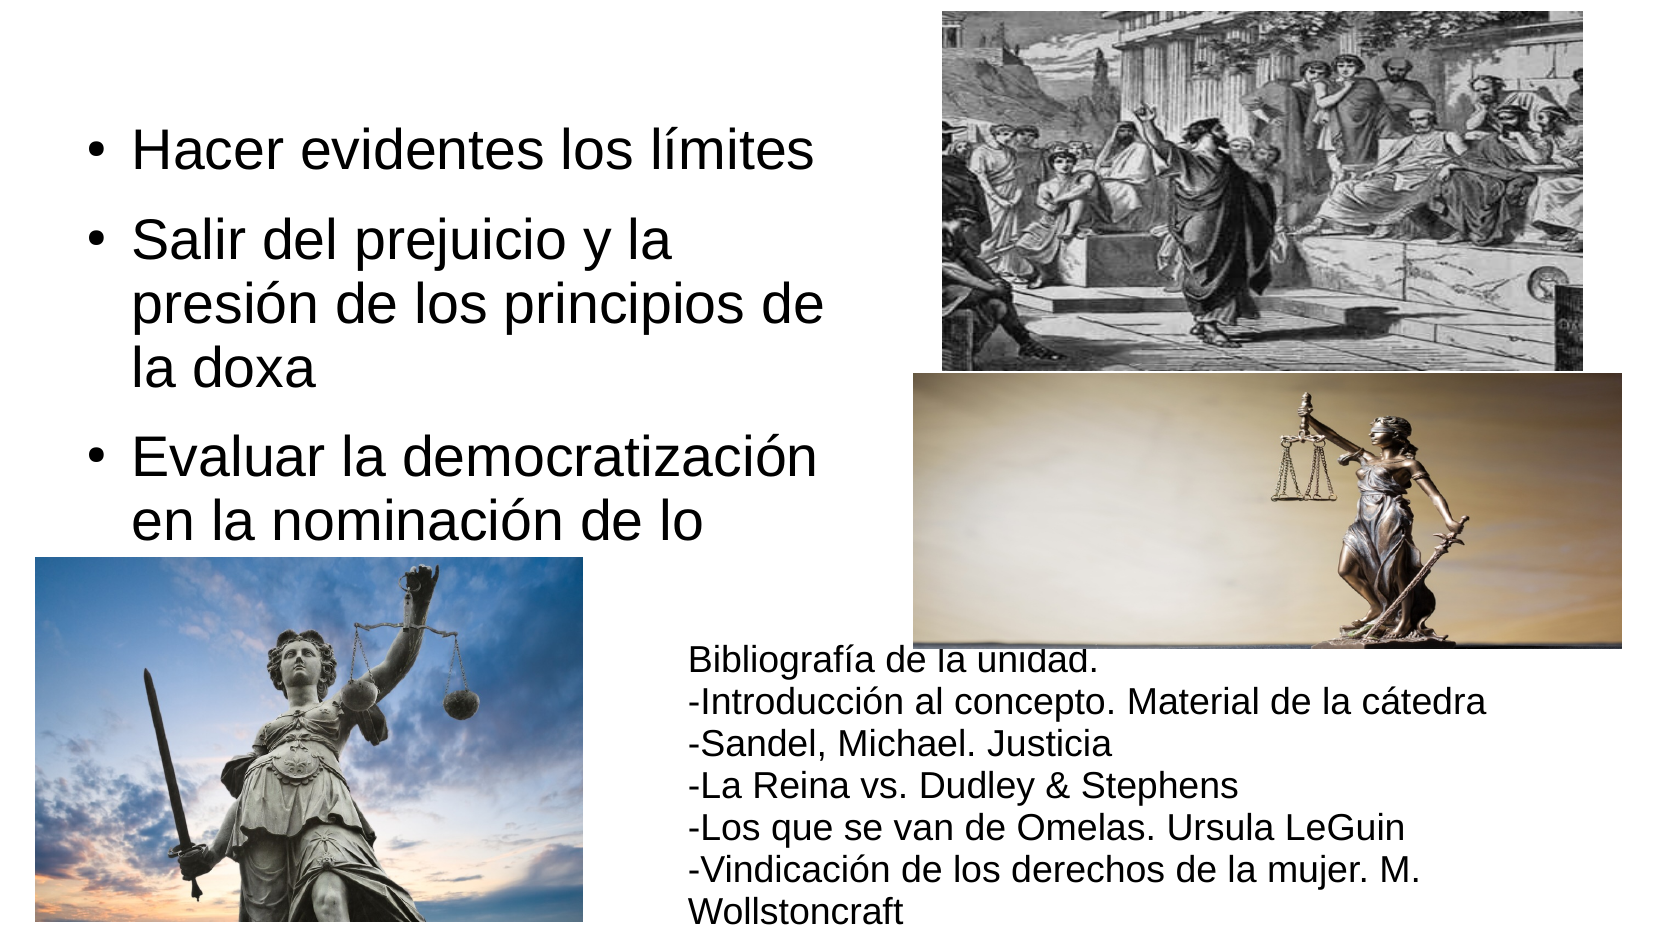

# Hacer evidentes los límites
Salir del prejuicio y la presión de los principios de la doxa
Evaluar la democratización en la nominación de lo justo
Bibliografía de la unidad.
-Introducción al concepto. Material de la cátedra
-Sandel, Michael. Justicia
-La Reina vs. Dudley & Stephens
-Los que se van de Omelas. Ursula LeGuin
-Vindicación de los derechos de la mujer. M. Wollstoncraft